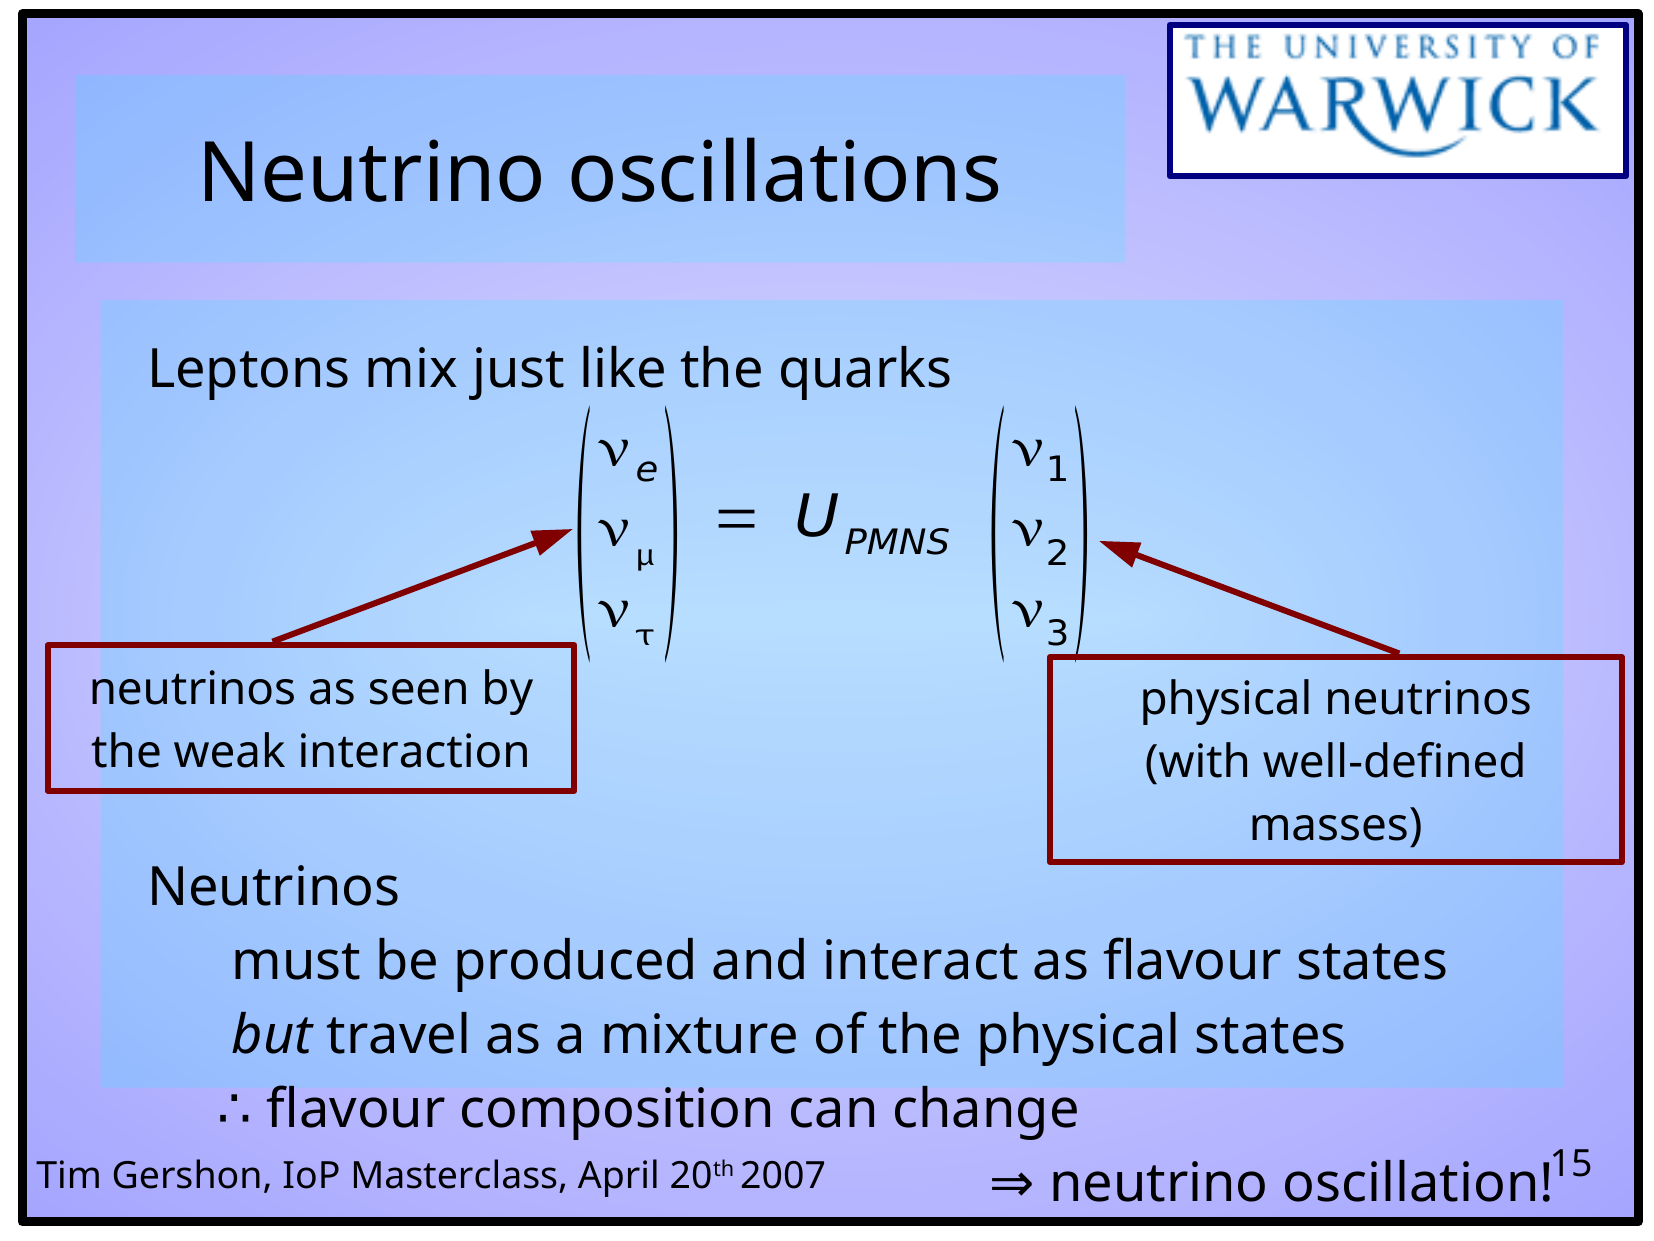

Neutrino oscillations
Leptons mix just like the quarks
Neutrinos
 must be produced and interact as flavour states
 but travel as a mixture of the physical states
∴ flavour composition can change
⇒ neutrino oscillation!
neutrinos as seen by the weak interaction
physical neutrinos
(with well-defined masses)
Tim Gershon, IoP Masterclass, April 20th 2007